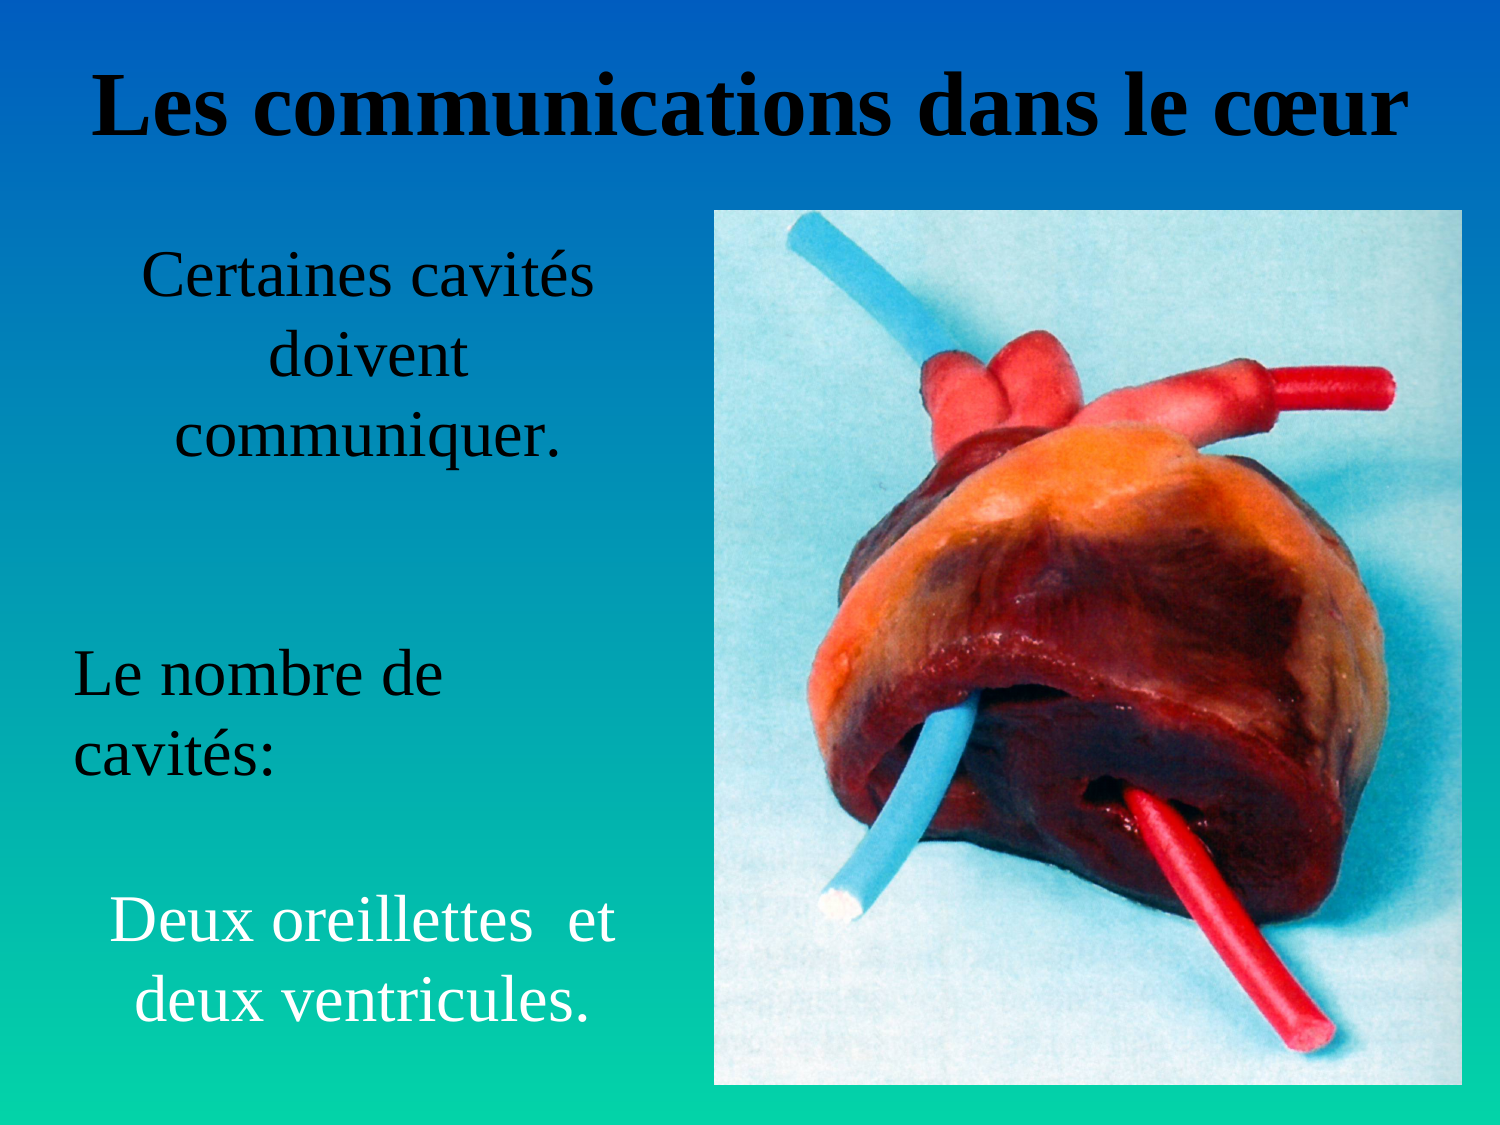

Les communications dans le cœur
Certaines cavités doivent communiquer.
Le nombre de cavités:
Deux oreillettes et deux ventricules.